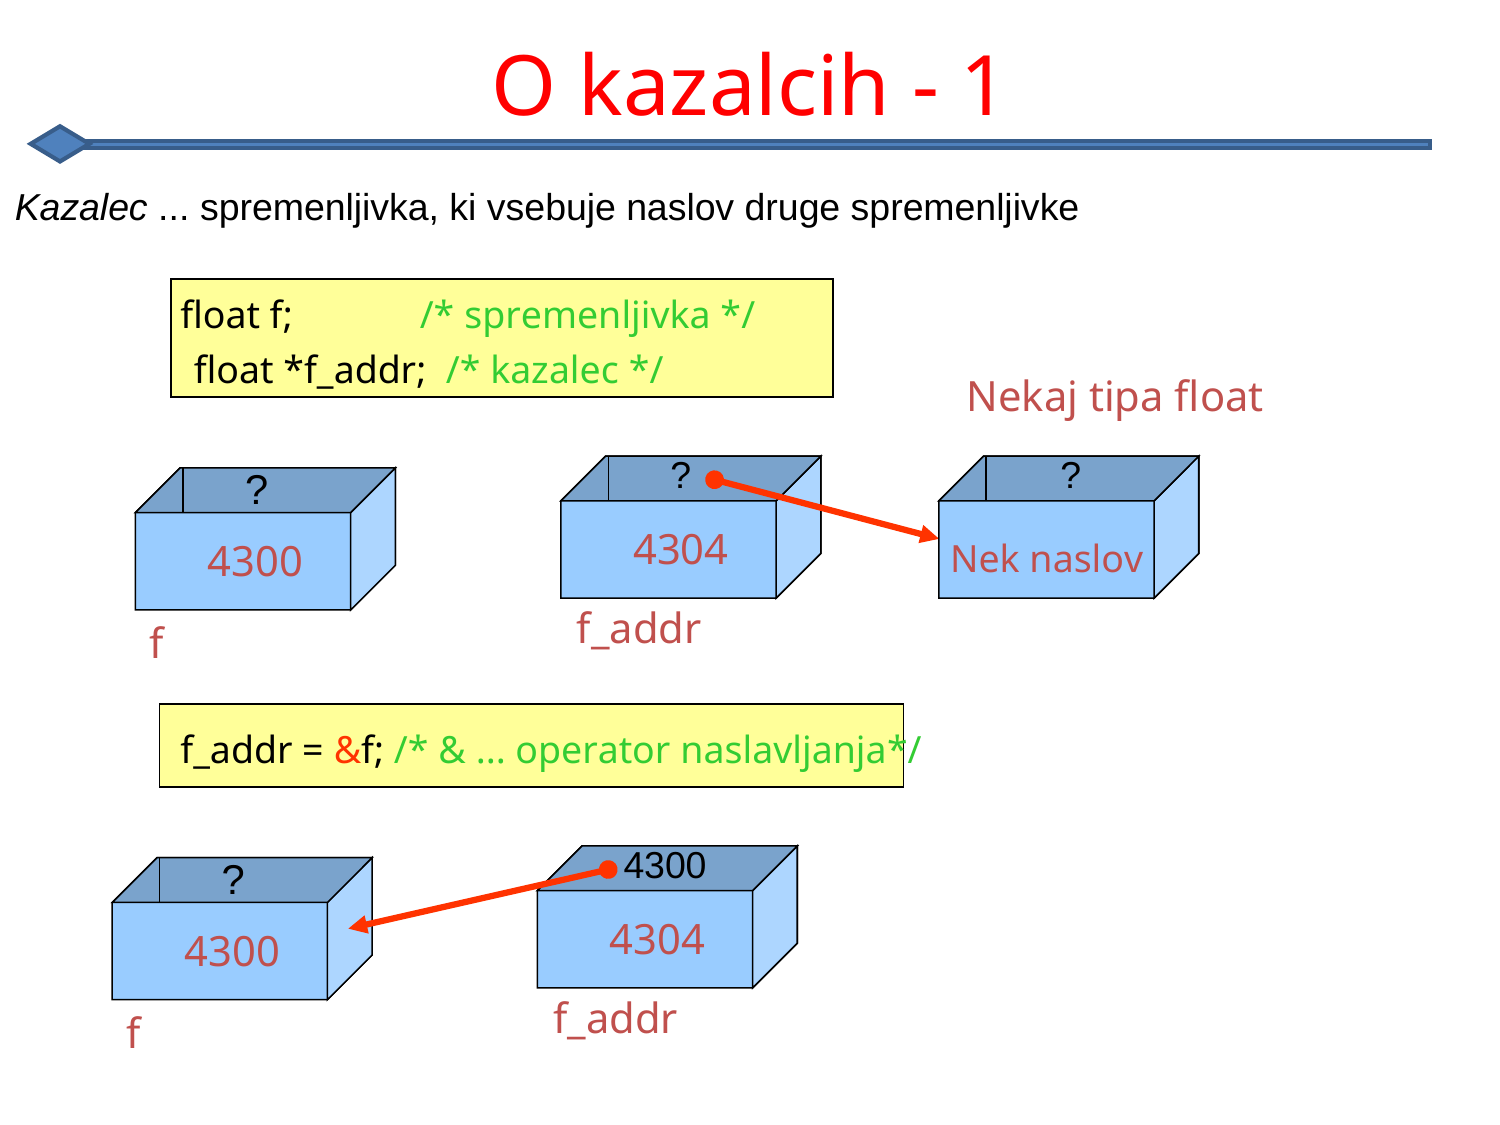

# O kazalcih - 1
Kazalec ... spremenljivka, ki vsebuje naslov druge spremenljivke
 float f; /* spremenljivka */
		 float *f_addr; /* kazalec */
 f_addr = &f; /* & ... operator naslavljanja*/
Nekaj tipa float
?
Nek naslov
?
4304
f_addr
?
4300
f
4300
?
4300
f
4304
f_addr